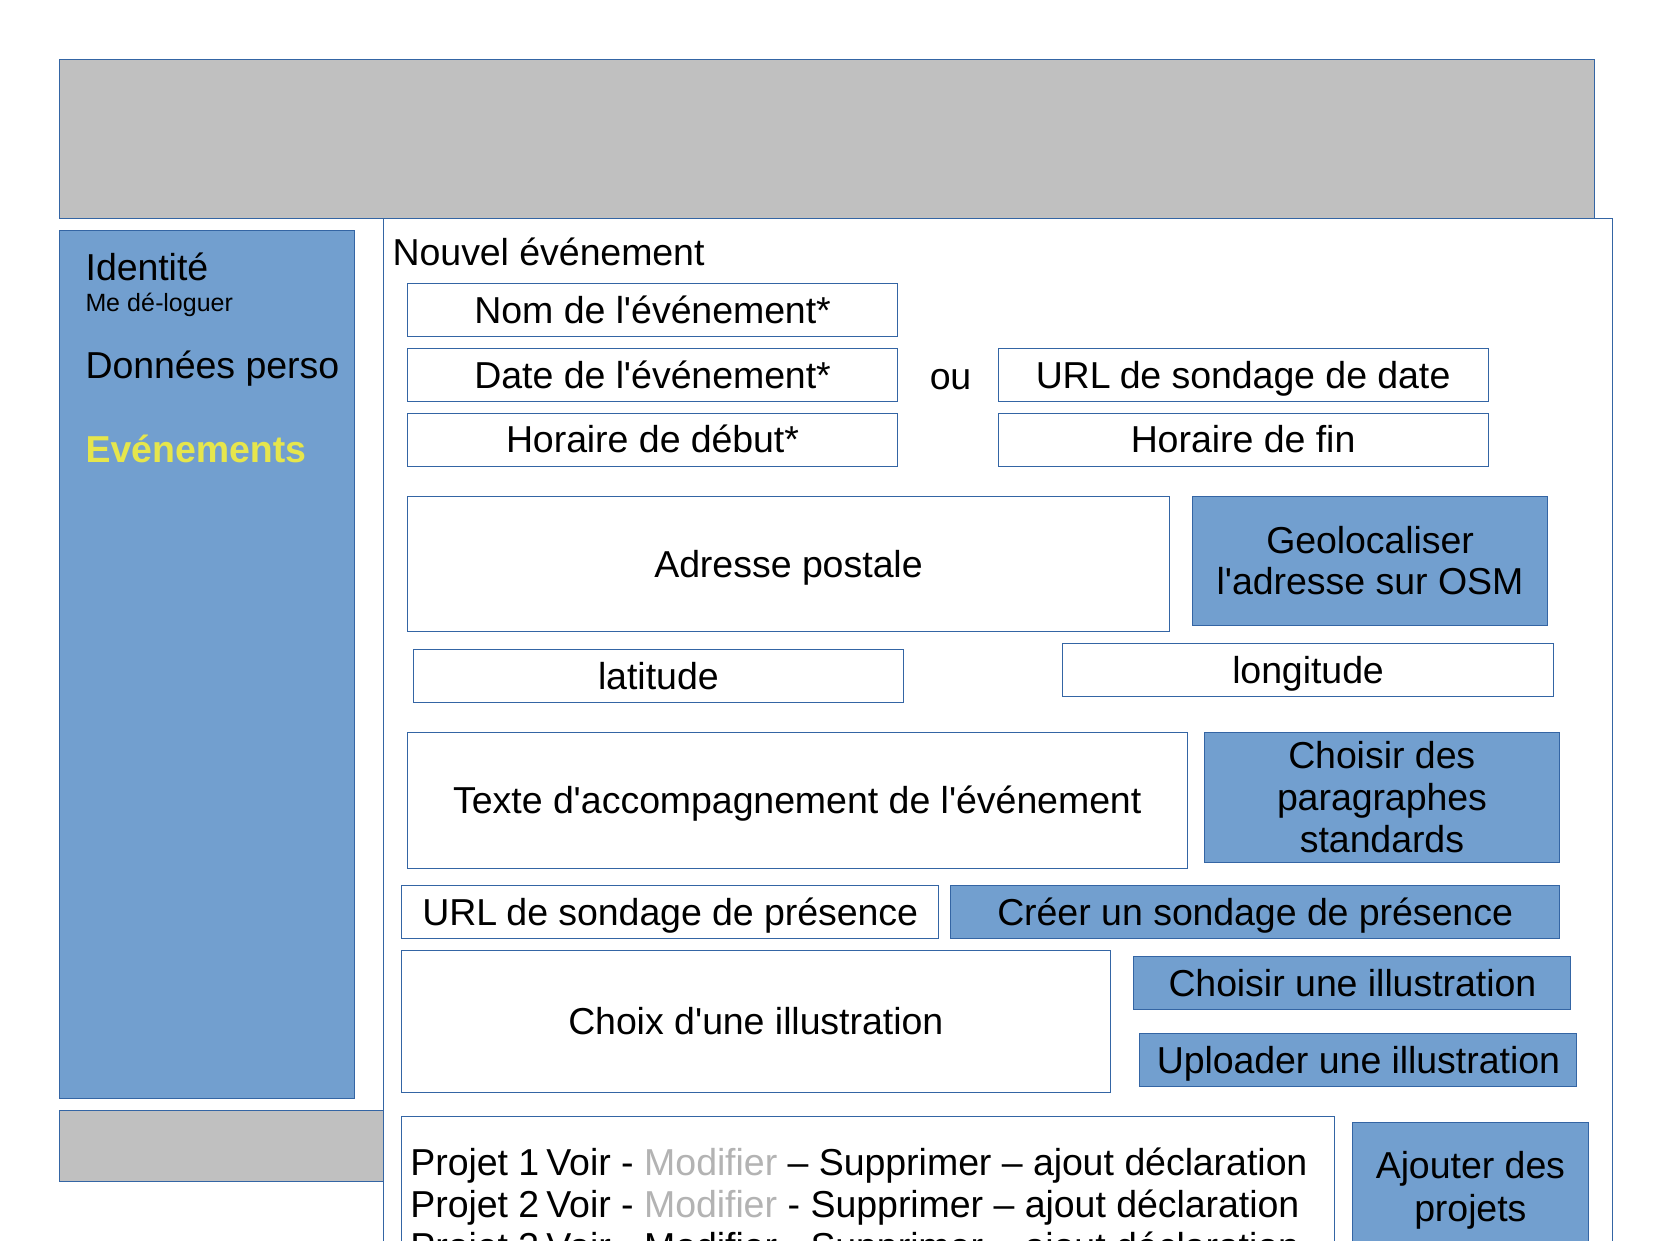

Nouvel événement
Identité
Me dé-loguer
Données perso
Evénements
Nom de l'événement*
Date de l'événement
Date de l'événement*
ou
URL de sondage de date
Horaire de début*
Horaire de fin
Adresse postale
Geolocaliser l'adresse sur OSM
longitude
latitude
Texte d'accompagnement de l'événement
Choisir des paragraphes standards
URL de sondage de présence
Créer un sondage de présence
Choix d'une illustration
Choisir une illustration
Uploader une illustration
Ajouter des projets
Projet 1
Projet 2
Projet 3
Projet 4
Projet 5
Voir - Modifier – Supprimer – ajout déclaration
Voir - Modifier - Supprimer – ajout déclaration
Voir - Modifier - Supprimer – ajout déclaration
Voir - Modifier - Supprimer – ajout déclaration
Voir - Modifier - Supprimer – ajout déclaration
Créer un nouveau projet
Prévisualiser
Valider
Valider
Annuler